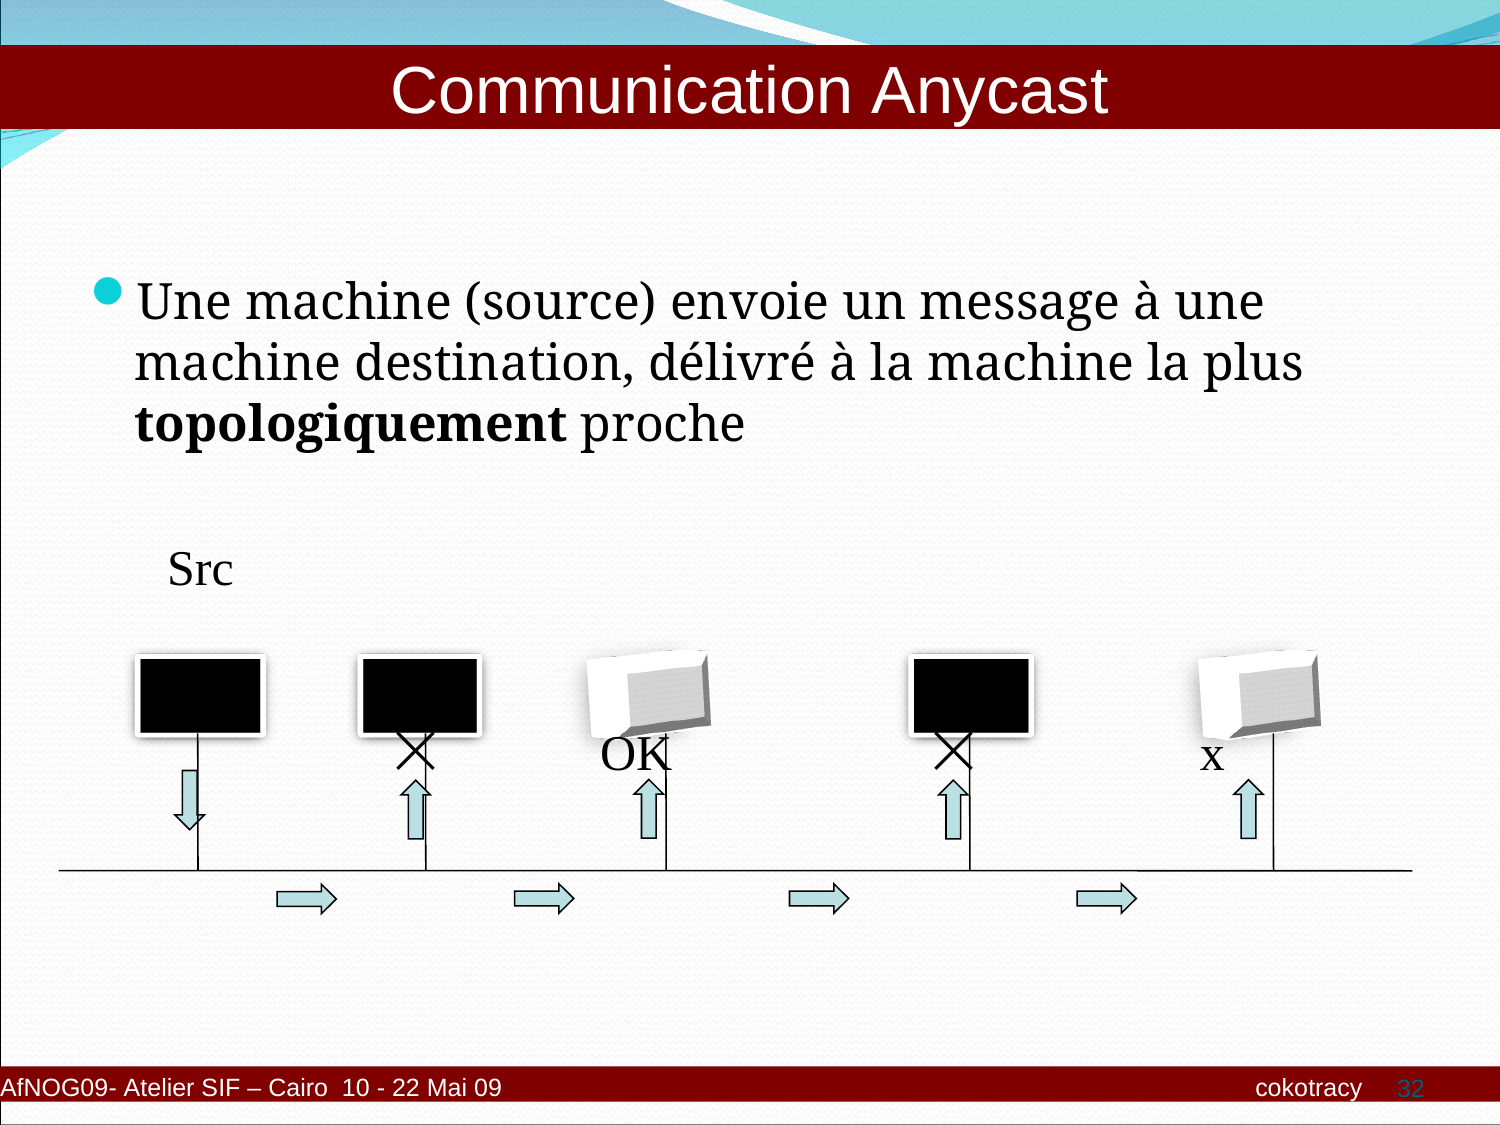

Communication Anycast
# Une machine (source) envoie un message à une machine destination, délivré à la machine la plus topologiquement proche
Src


OK
x
AfNOG09- Atelier SIF – Cairo 10 - 22 Mai 09 cokotracy